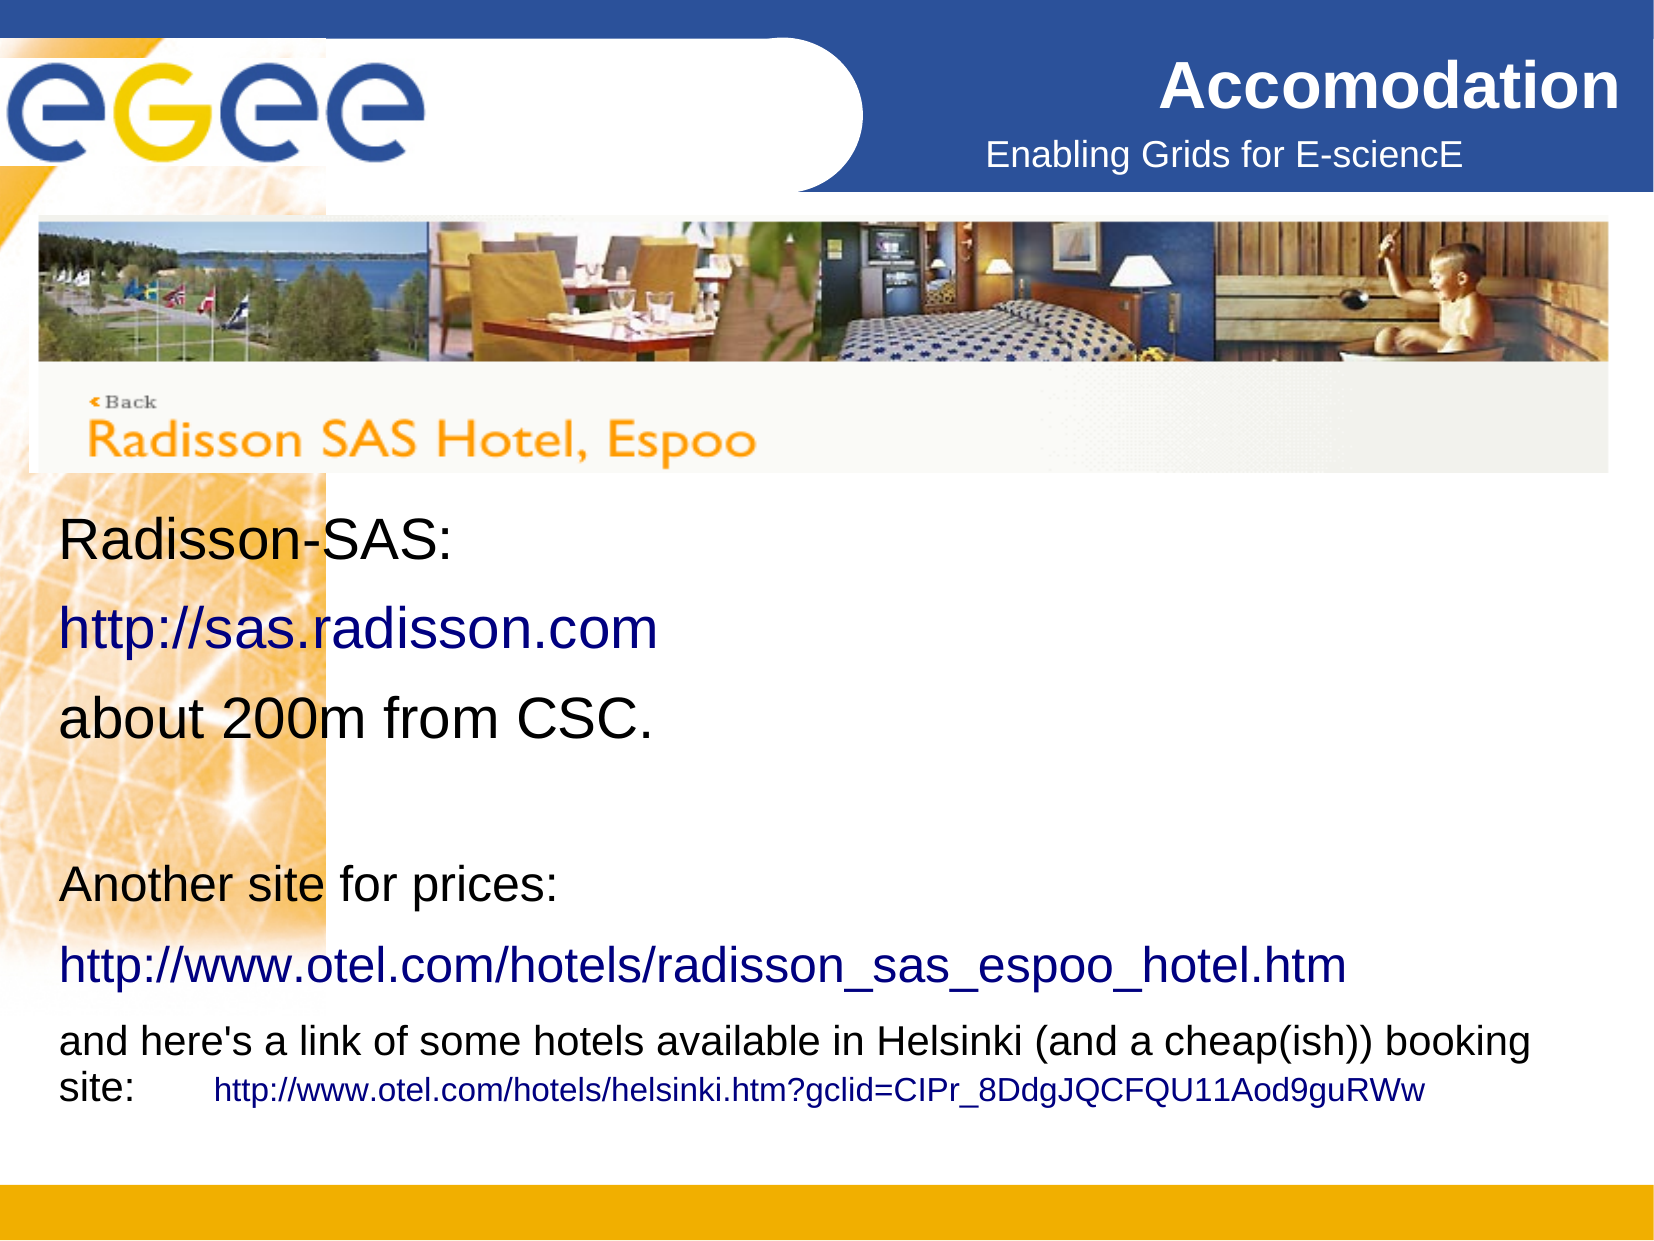

# Accomodation
Radisson-SAS:
http://sas.radisson.com
about 200m from CSC.
Another site for prices:
http://www.otel.com/hotels/radisson_sas_espoo_hotel.htm
and here's a link of some hotels available in Helsinki (and a cheap(ish)) booking site:       http://www.otel.com/hotels/helsinki.htm?gclid=CIPr_8DdgJQCFQU11Aod9guRWw